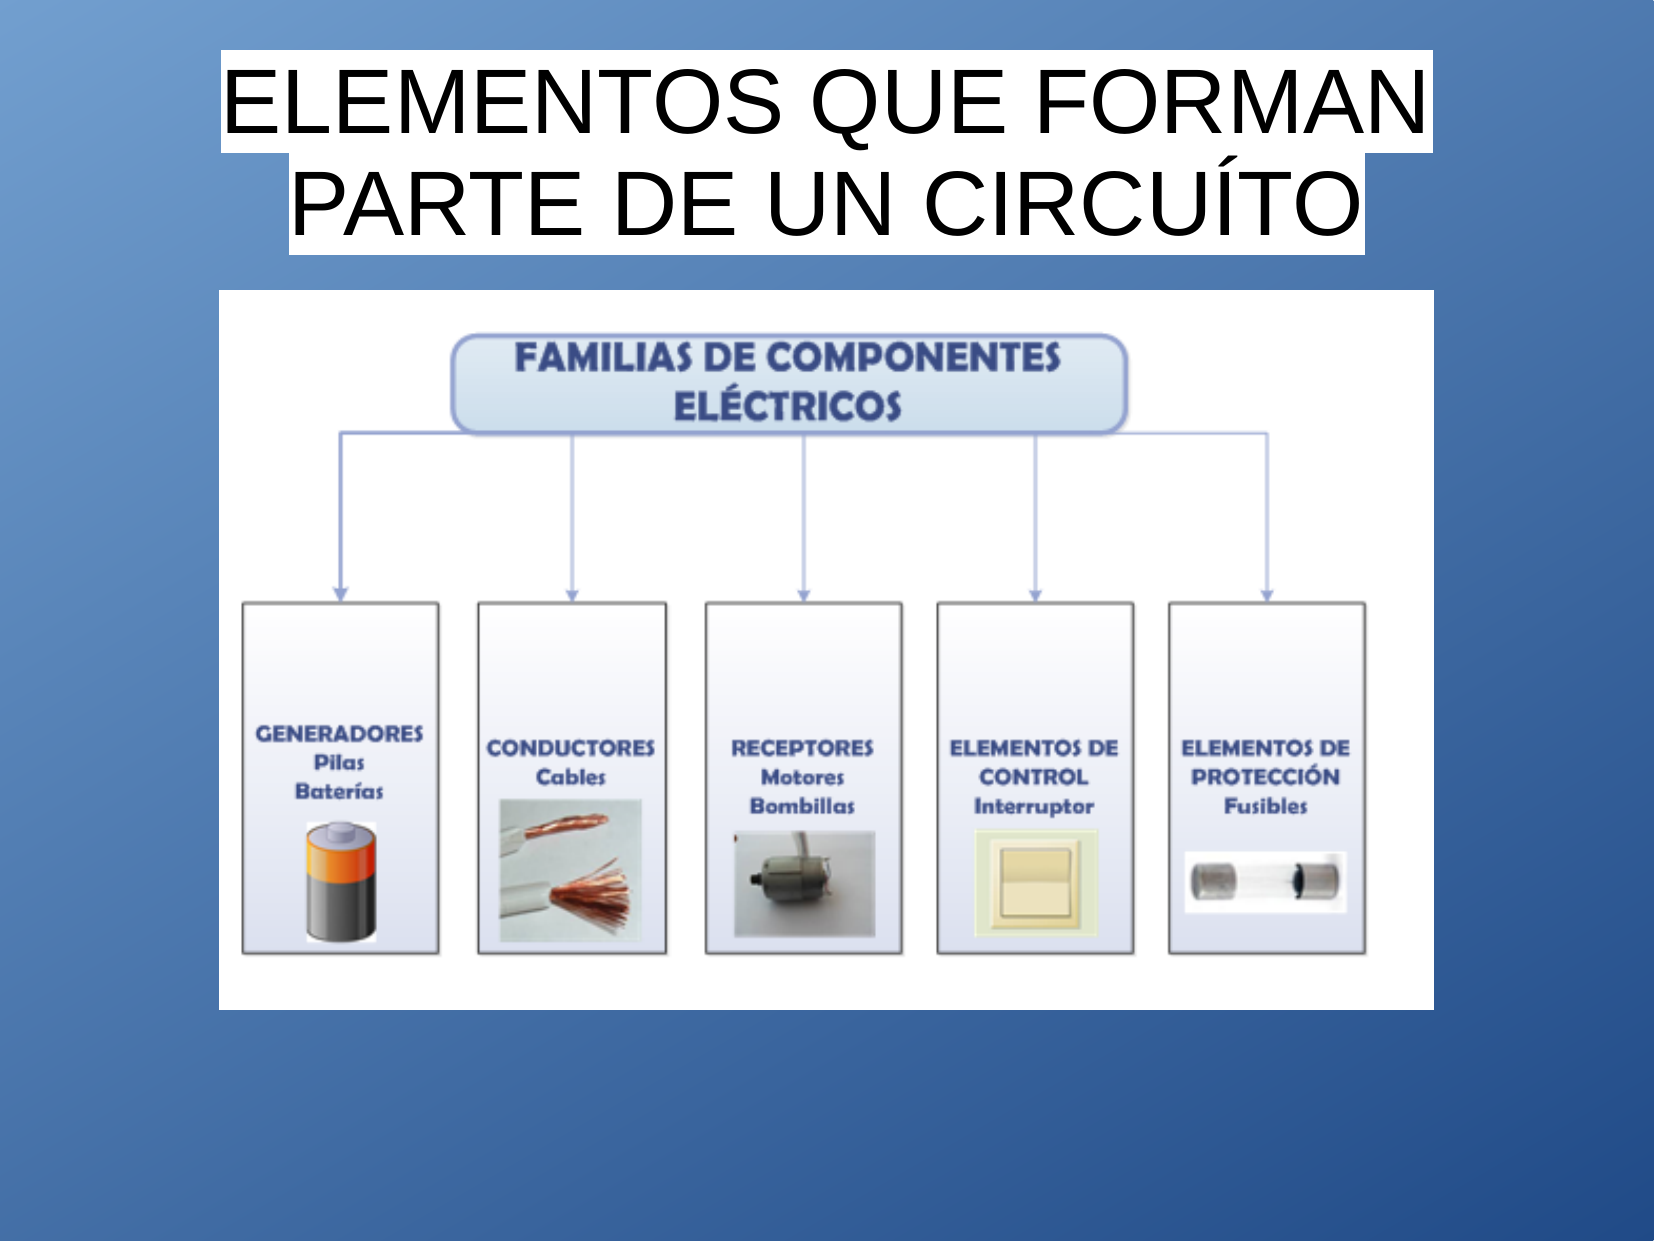

# ELEMENTOS QUE FORMAN PARTE DE UN CIRCUÍTO